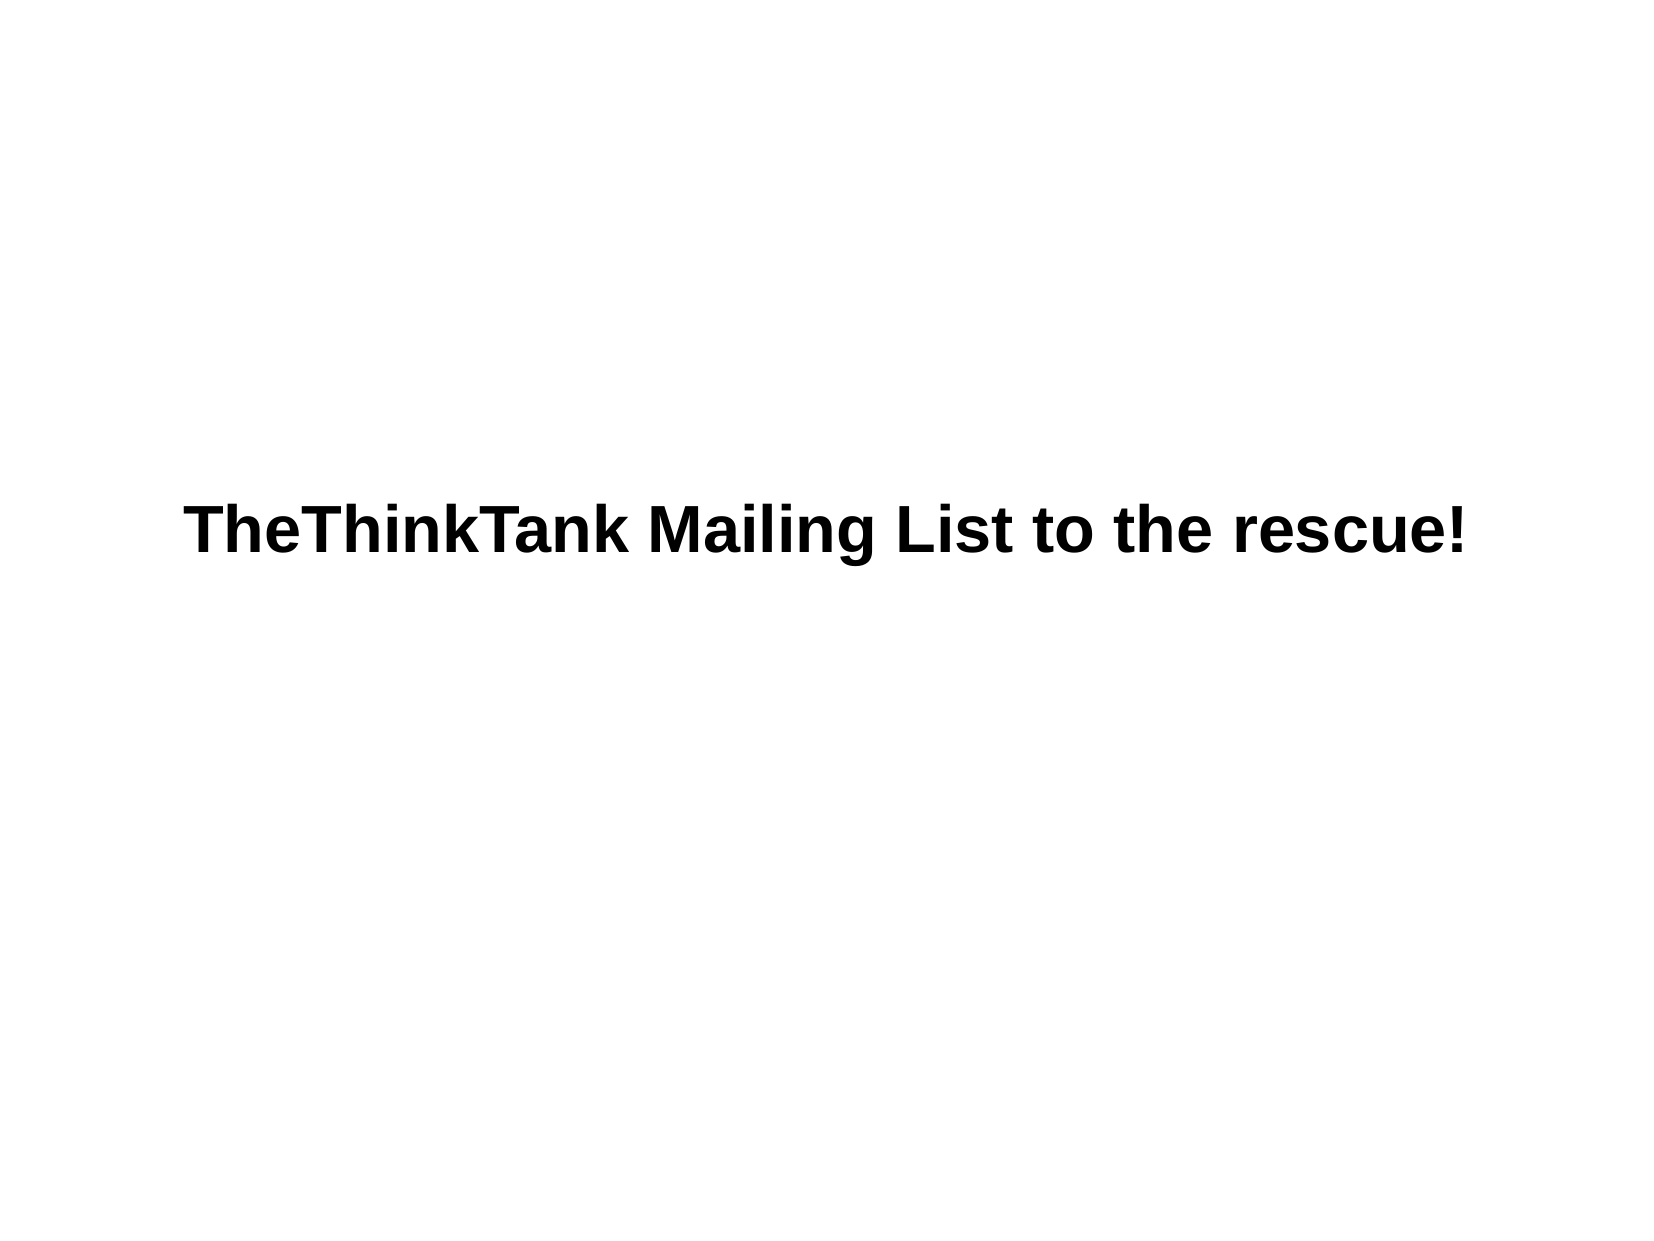

# TheThinkTank Mailing List to the rescue!